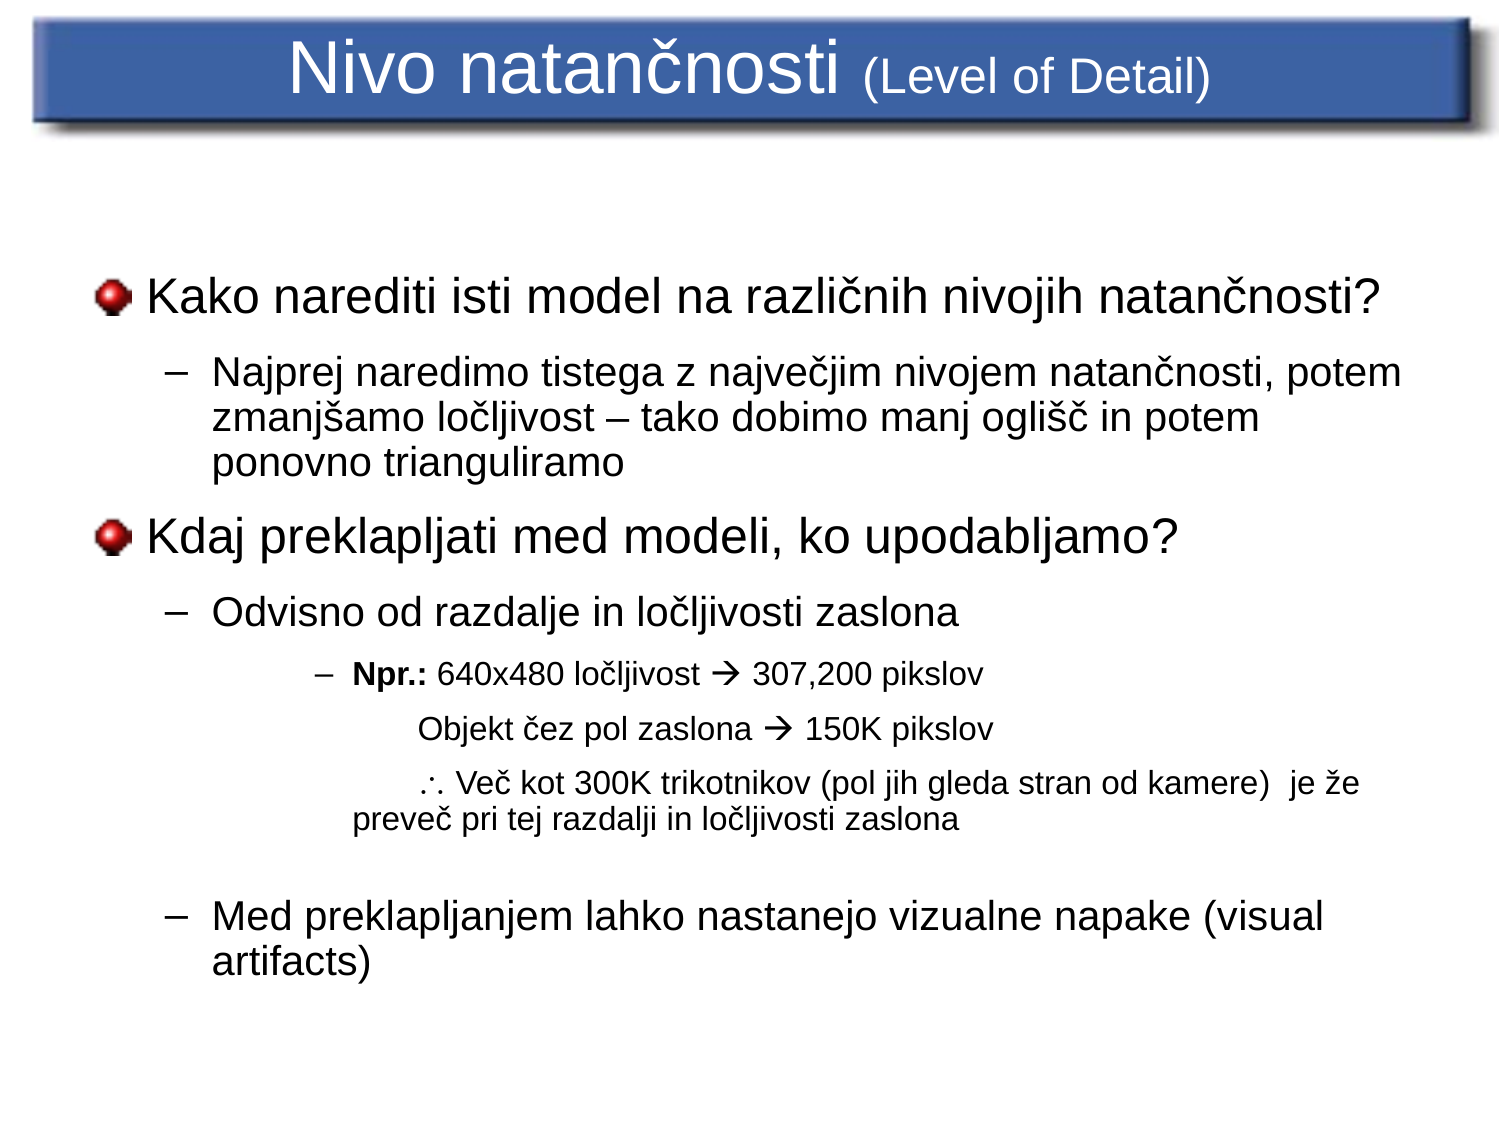

# Nivo natančnosti (Level of Detail)
Kako narediti isti model na različnih nivojih natančnosti?
Najprej naredimo tistega z največjim nivojem natančnosti, potem zmanjšamo ločljivost – tako dobimo manj oglišč in potem ponovno trianguliramo
Kdaj preklapljati med modeli, ko upodabljamo?
Odvisno od razdalje in ločljivosti zaslona
Npr.: 640x480 ločljivost  307,200 pikslov
		 Objekt čez pol zaslona  150K pikslov
		  Več kot 300K trikotnikov (pol jih gleda stran od kamere) 	je že preveč pri tej razdalji in ločljivosti zaslona
Med preklapljanjem lahko nastanejo vizualne napake (visual artifacts)